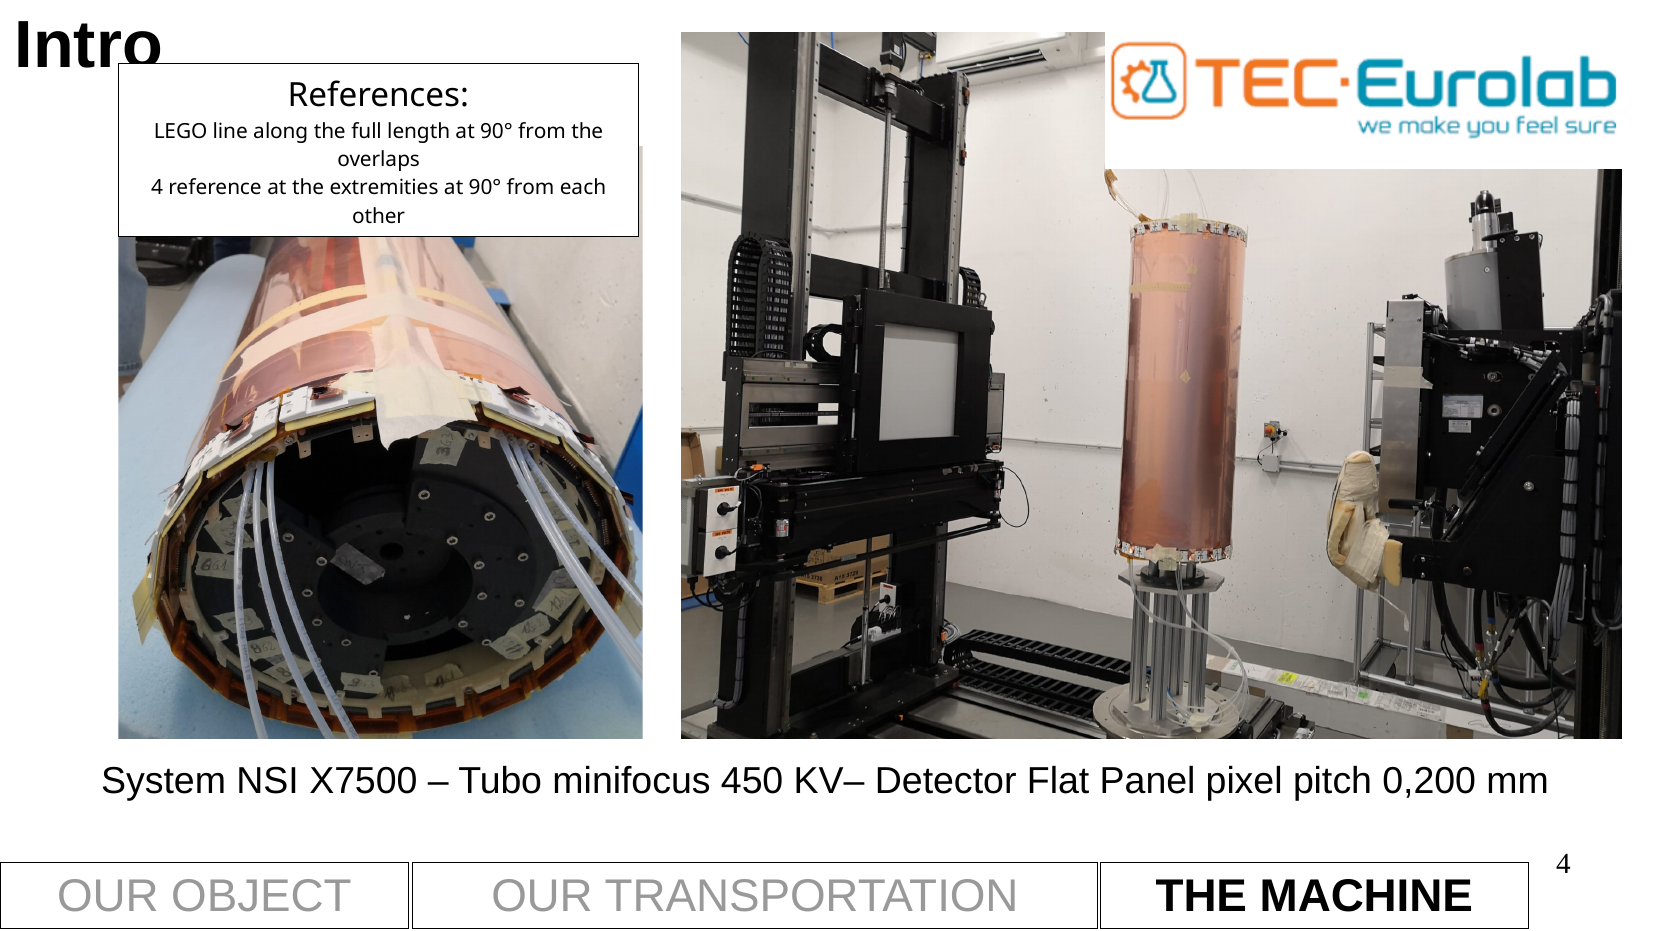

Intro
References:
LEGO line along the full length at 90° from the overlaps
4 reference at the extremities at 90° from each other
System NSI X7500 – Tubo minifocus 450 KV– Detector Flat Panel pixel pitch 0,200 mm
4
OUR OBJECT
OUR TRANSPORTATION
THE MACHINE